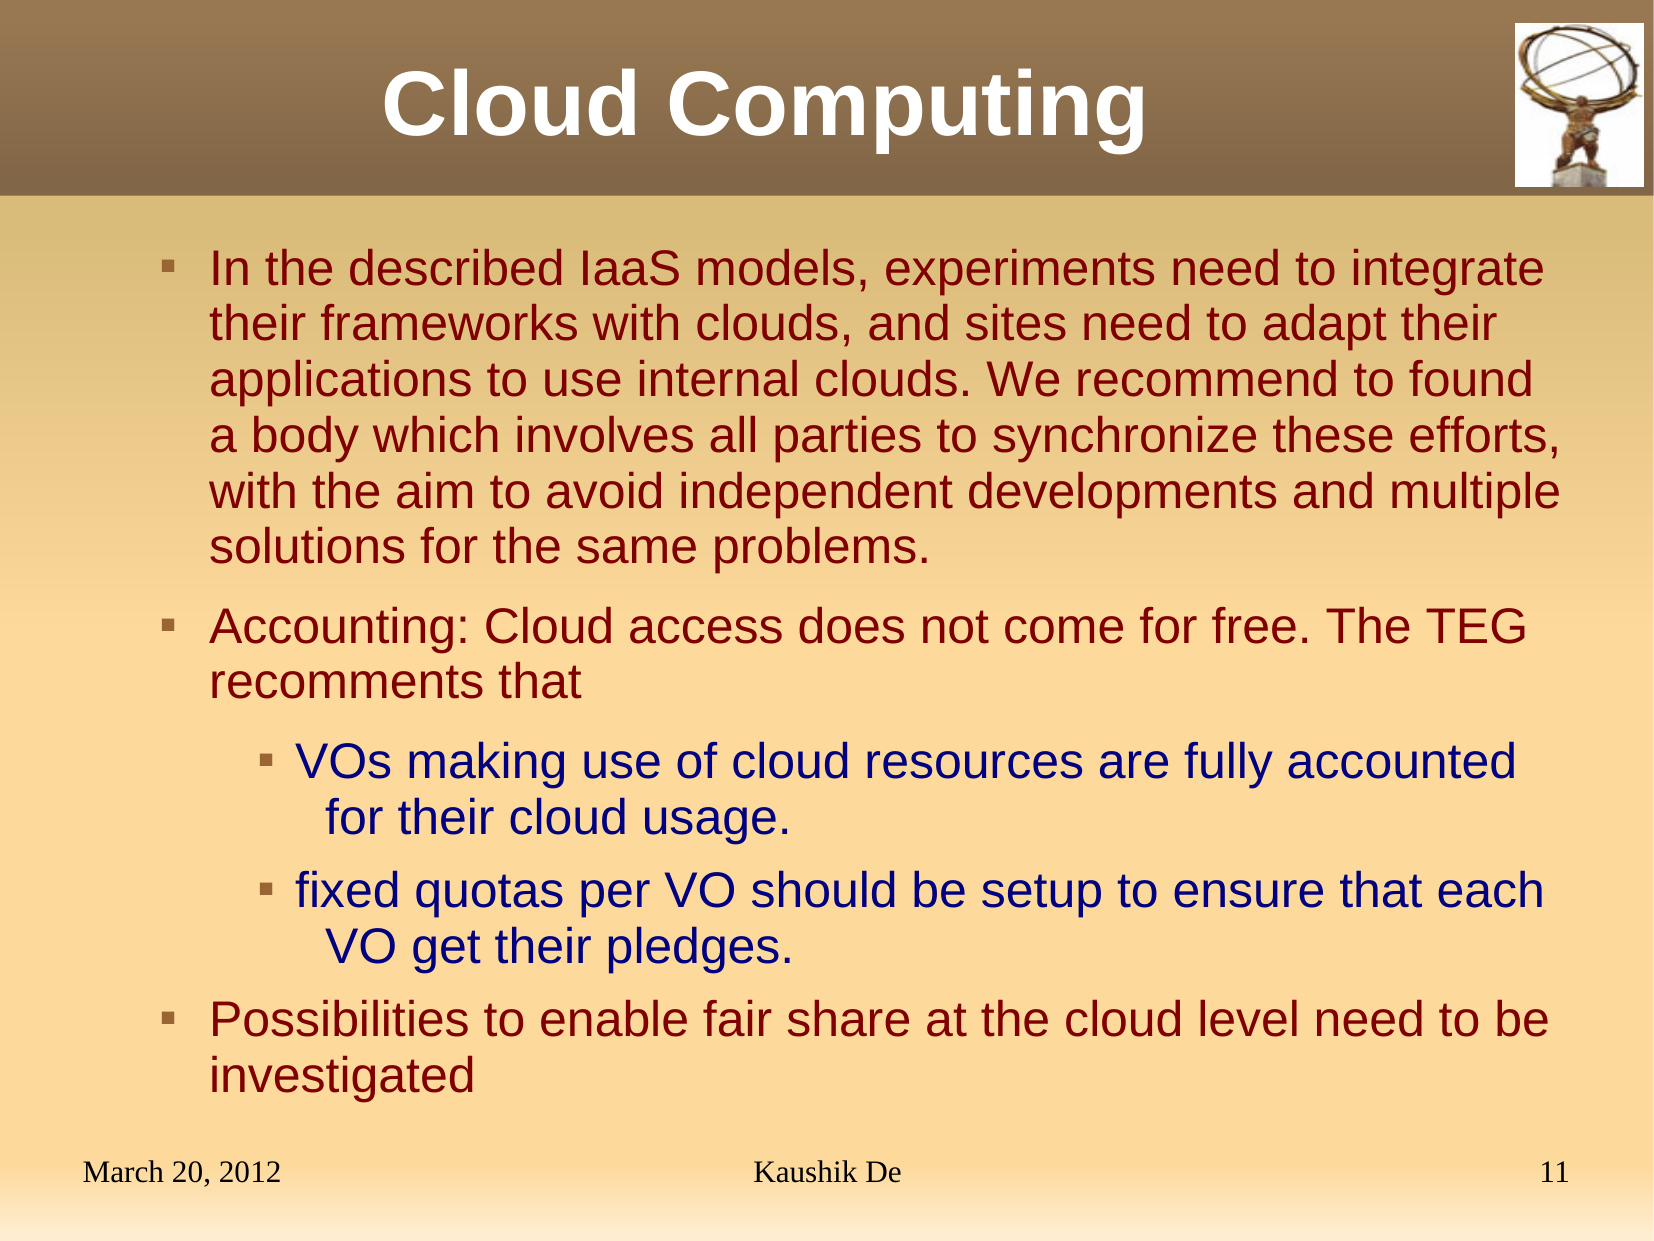

# Cloud Computing
In the described IaaS models, experiments need to integrate their frameworks with clouds, and sites need to adapt their applications to use internal clouds. We recommend to found a body which involves all parties to synchronize these efforts, with the aim to avoid independent developments and multiple solutions for the same problems.
Accounting: Cloud access does not come for free. The TEG recomments that
VOs making use of cloud resources are fully accounted for their cloud usage.
fixed quotas per VO should be setup to ensure that each VO get their pledges.
Possibilities to enable fair share at the cloud level need to be investigated
March 20, 2012
Kaushik De
11